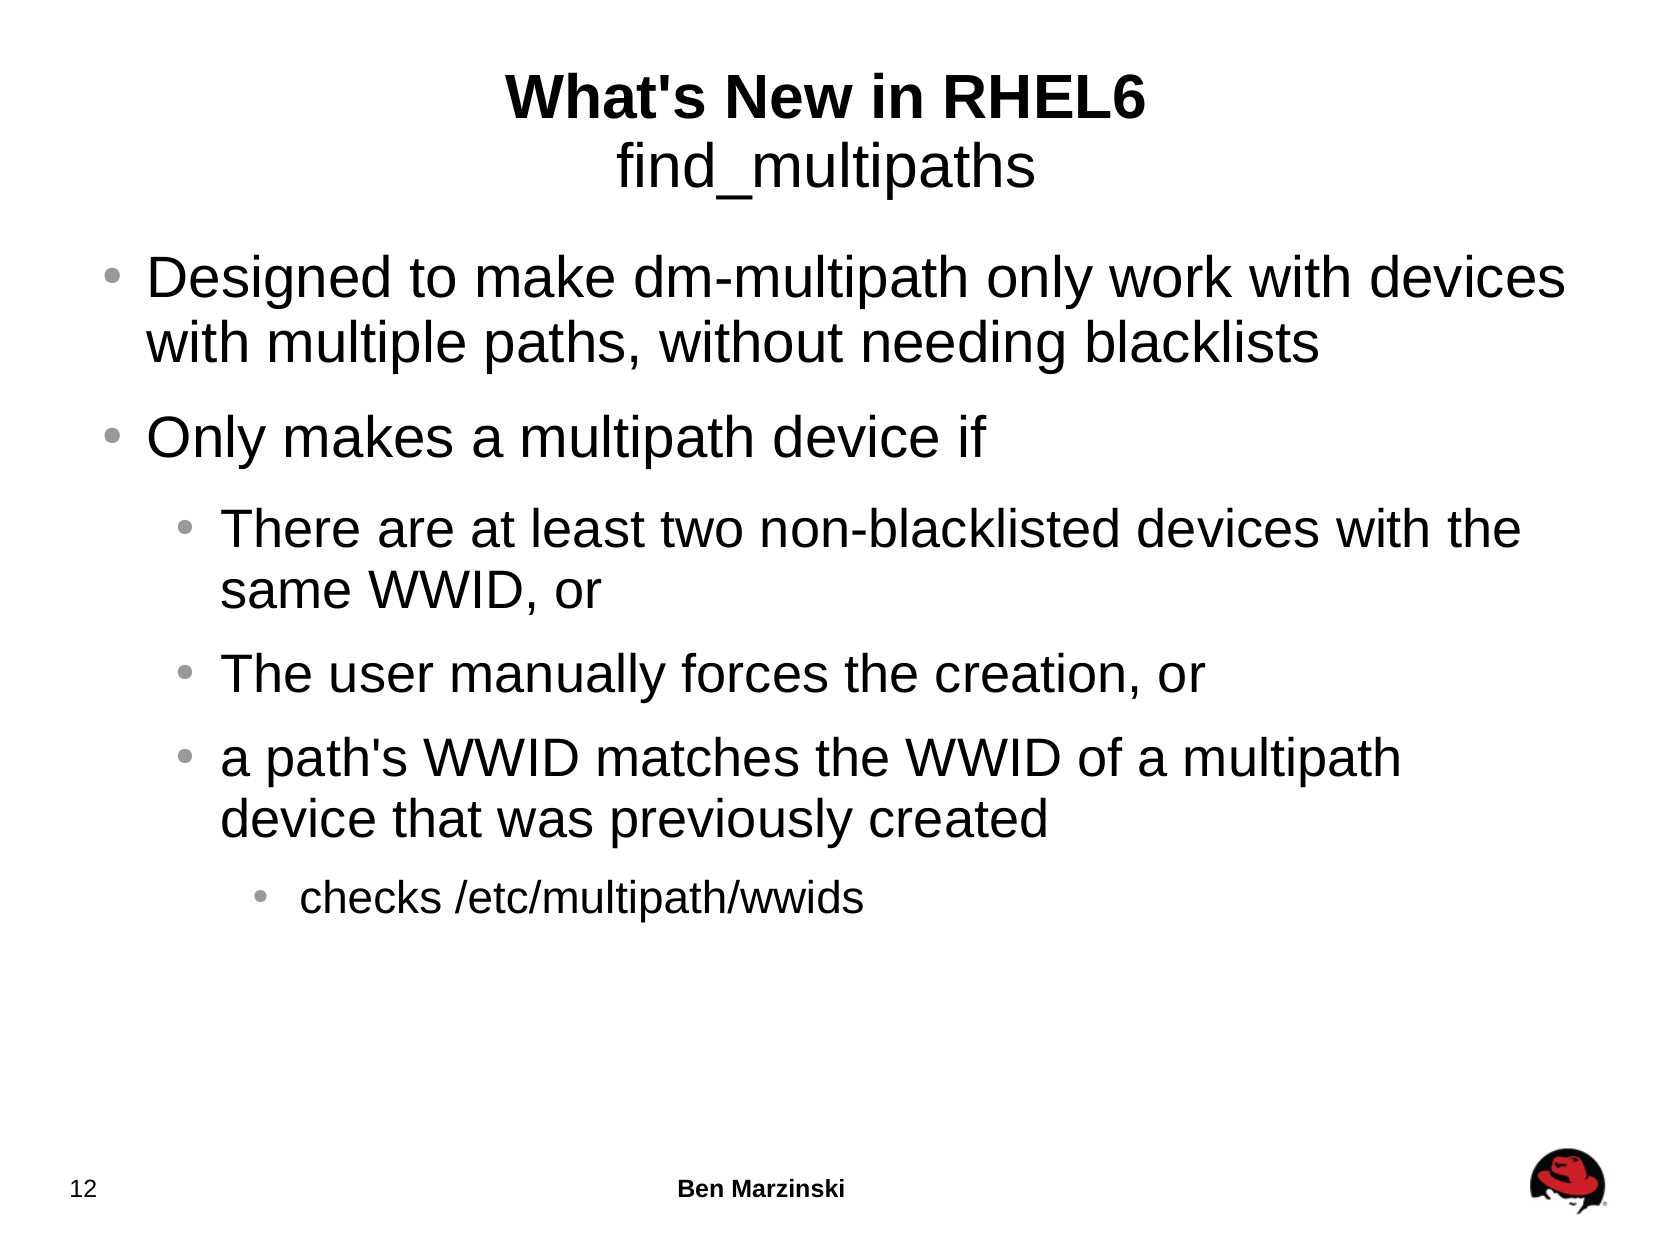

# What's New in RHEL6 find_multipaths
Designed to make dm-multipath only work with devices with multiple paths, without needing blacklists
Only makes a multipath device if
There are at least two non-blacklisted devices with the same WWID, or
The user manually forces the creation, or
a path's WWID matches the WWID of a multipath device that was previously created
checks /etc/multipath/wwids